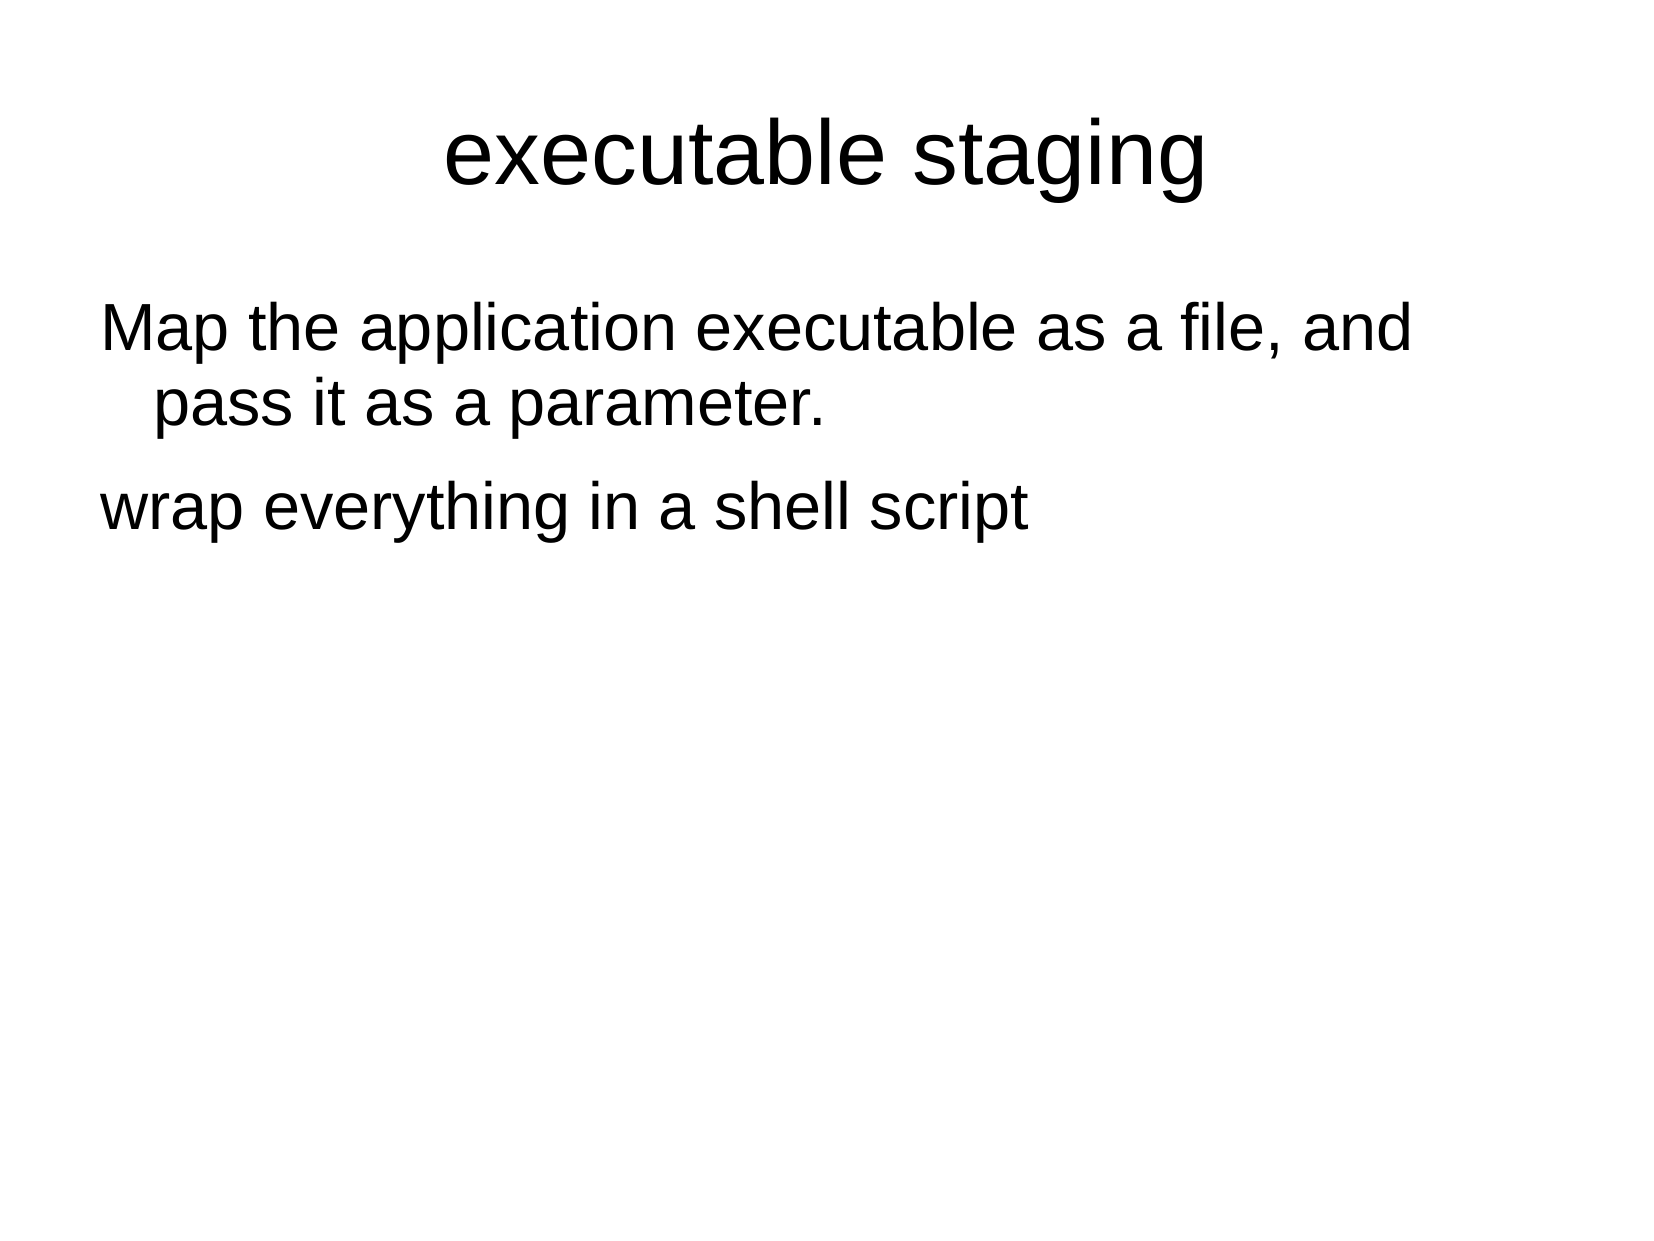

# executable staging
Map the application executable as a file, and pass it as a parameter.
wrap everything in a shell script